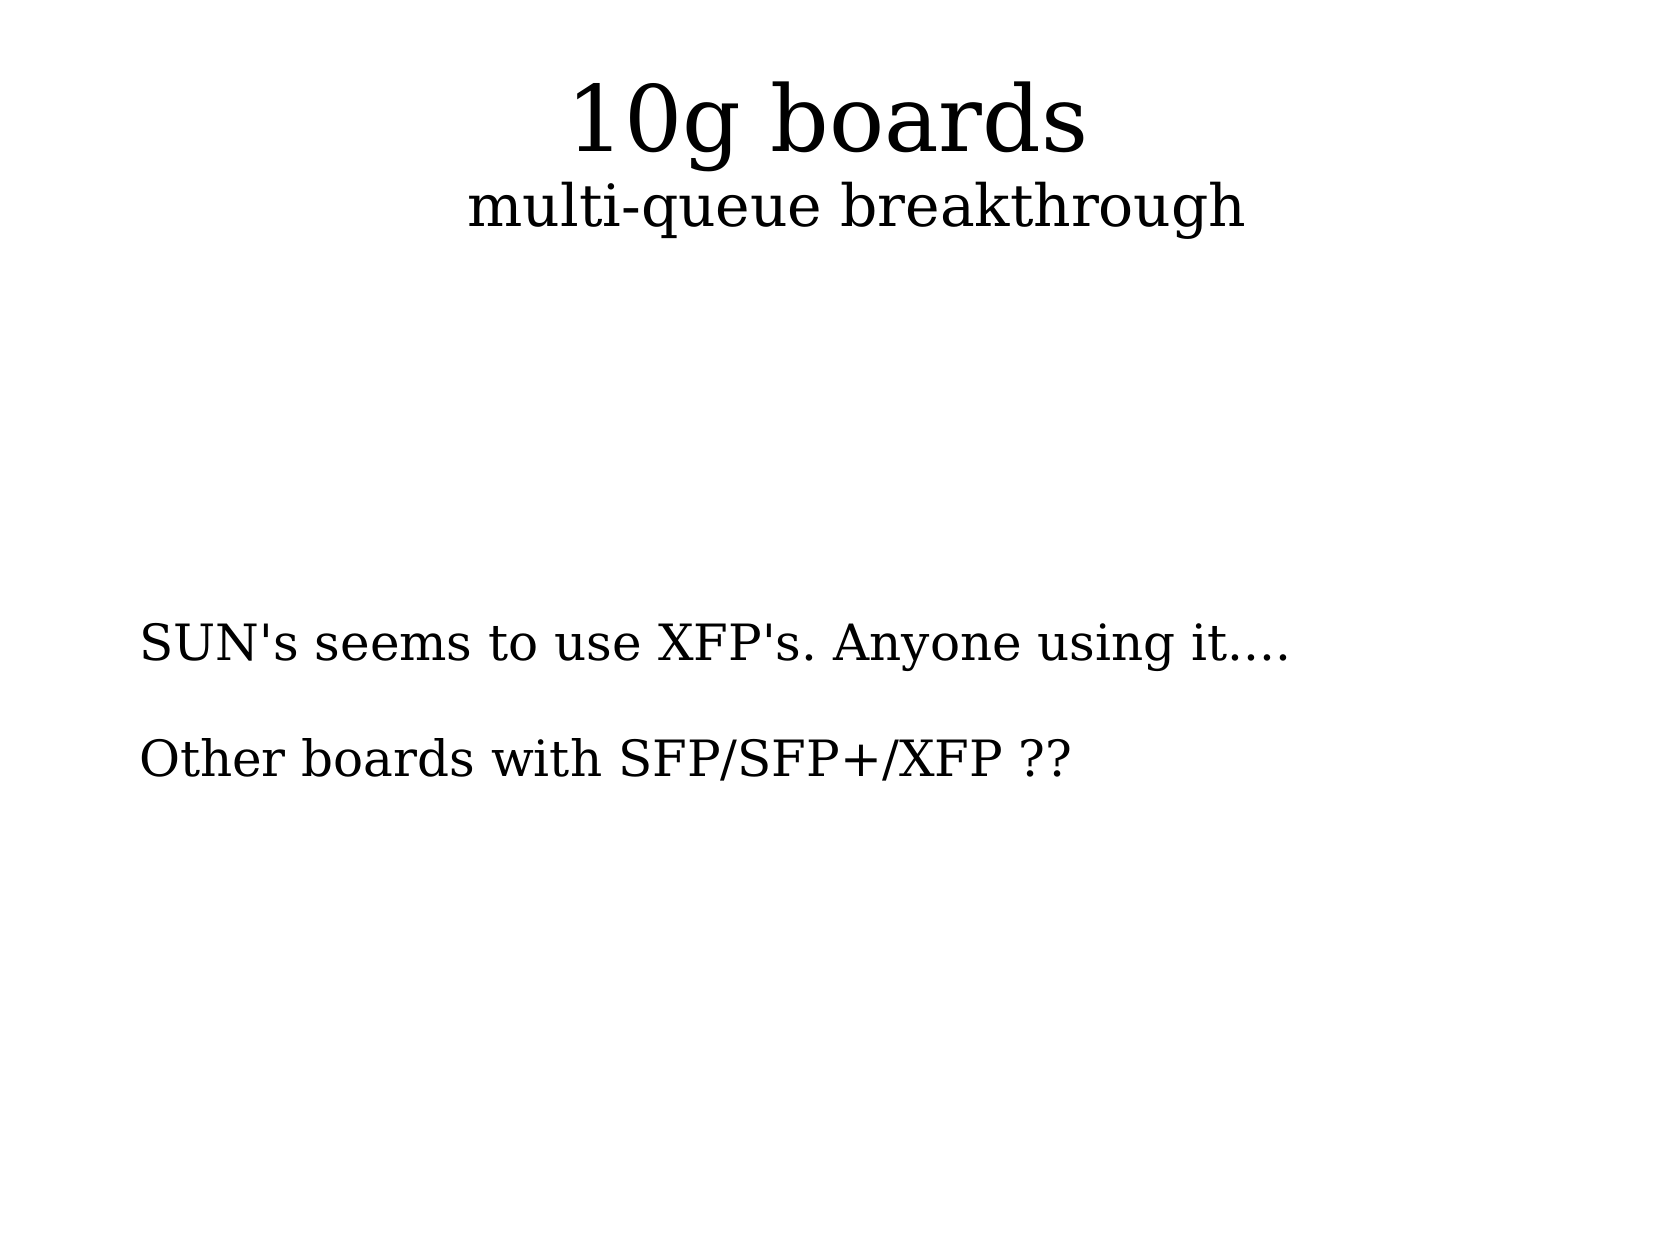

# 10g boards multi-queue breakthrough
SUN's seems to use XFP's. Anyone using it....
Other boards with SFP/SFP+/XFP ??